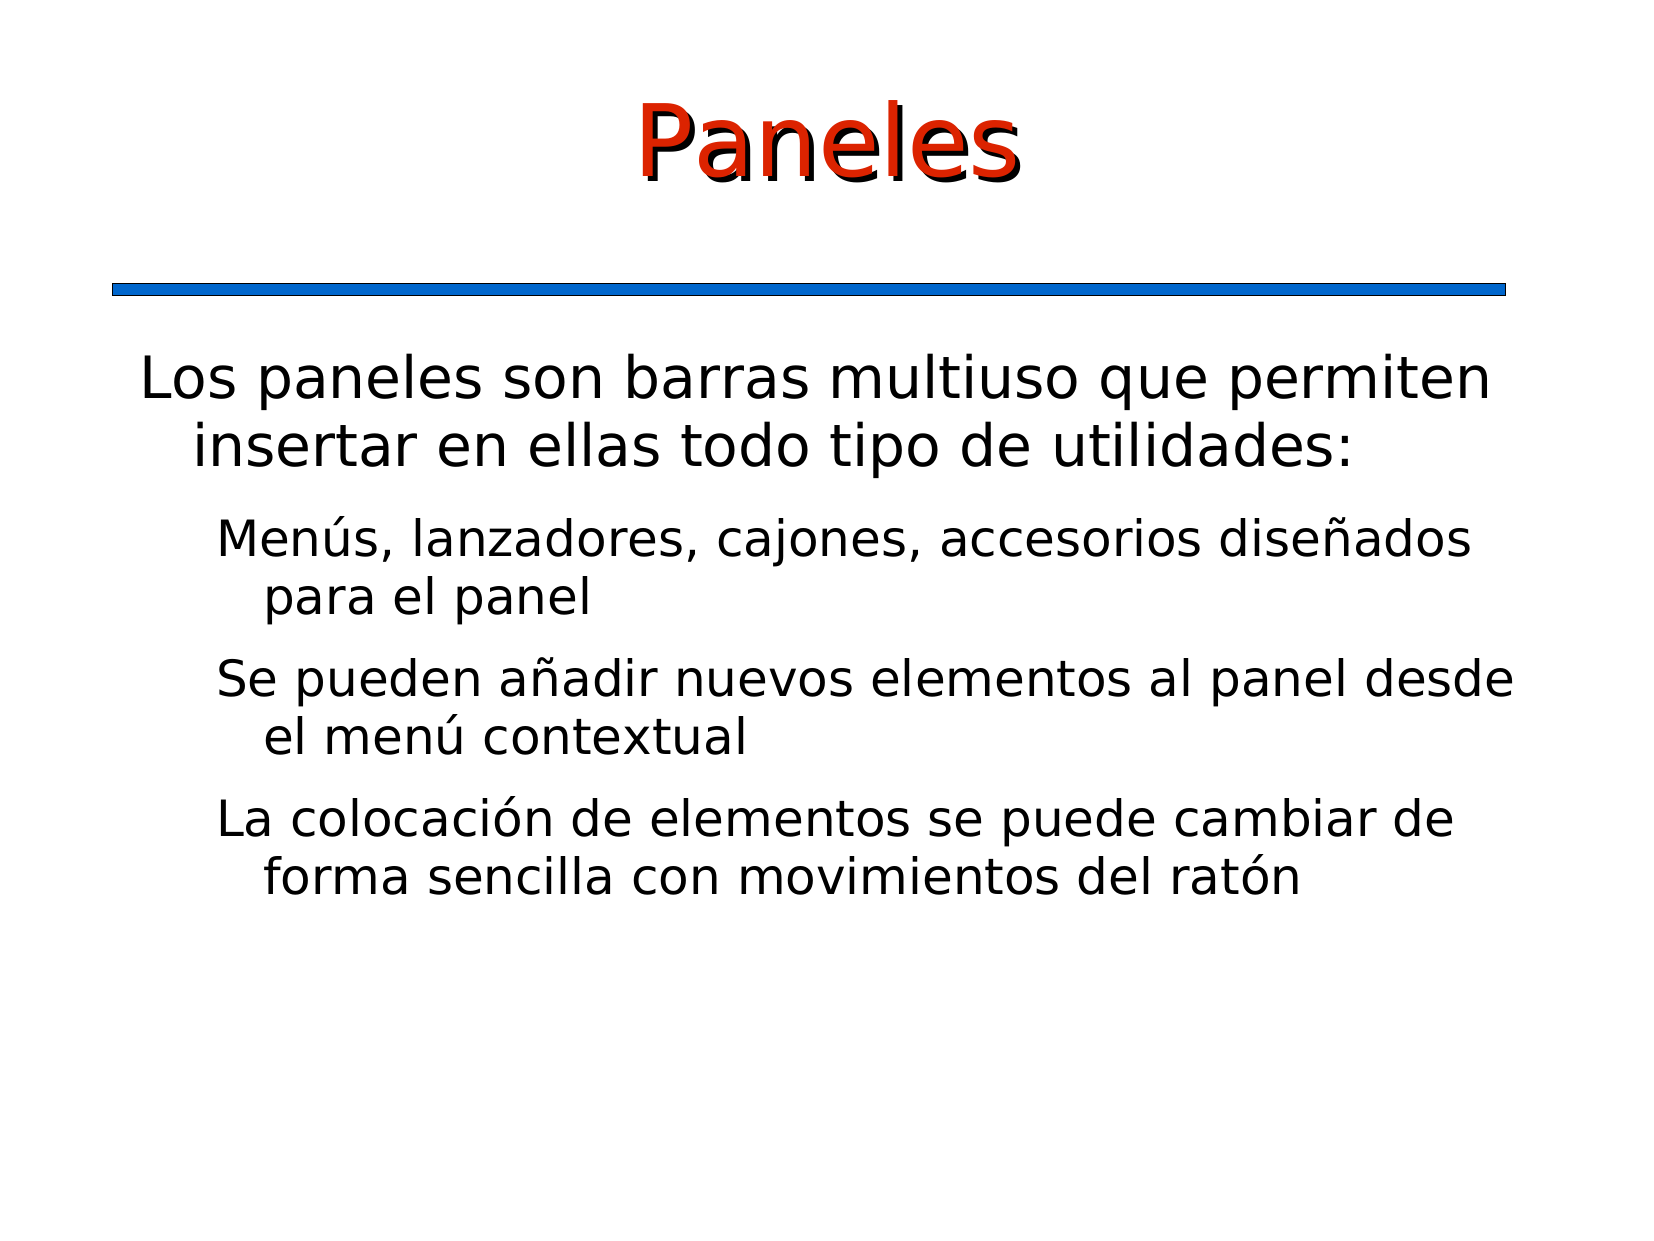

# Paneles
Los paneles son barras multiuso que permiten insertar en ellas todo tipo de utilidades:
Menús, lanzadores, cajones, accesorios diseñados para el panel
Se pueden añadir nuevos elementos al panel desde el menú contextual
La colocación de elementos se puede cambiar de forma sencilla con movimientos del ratón